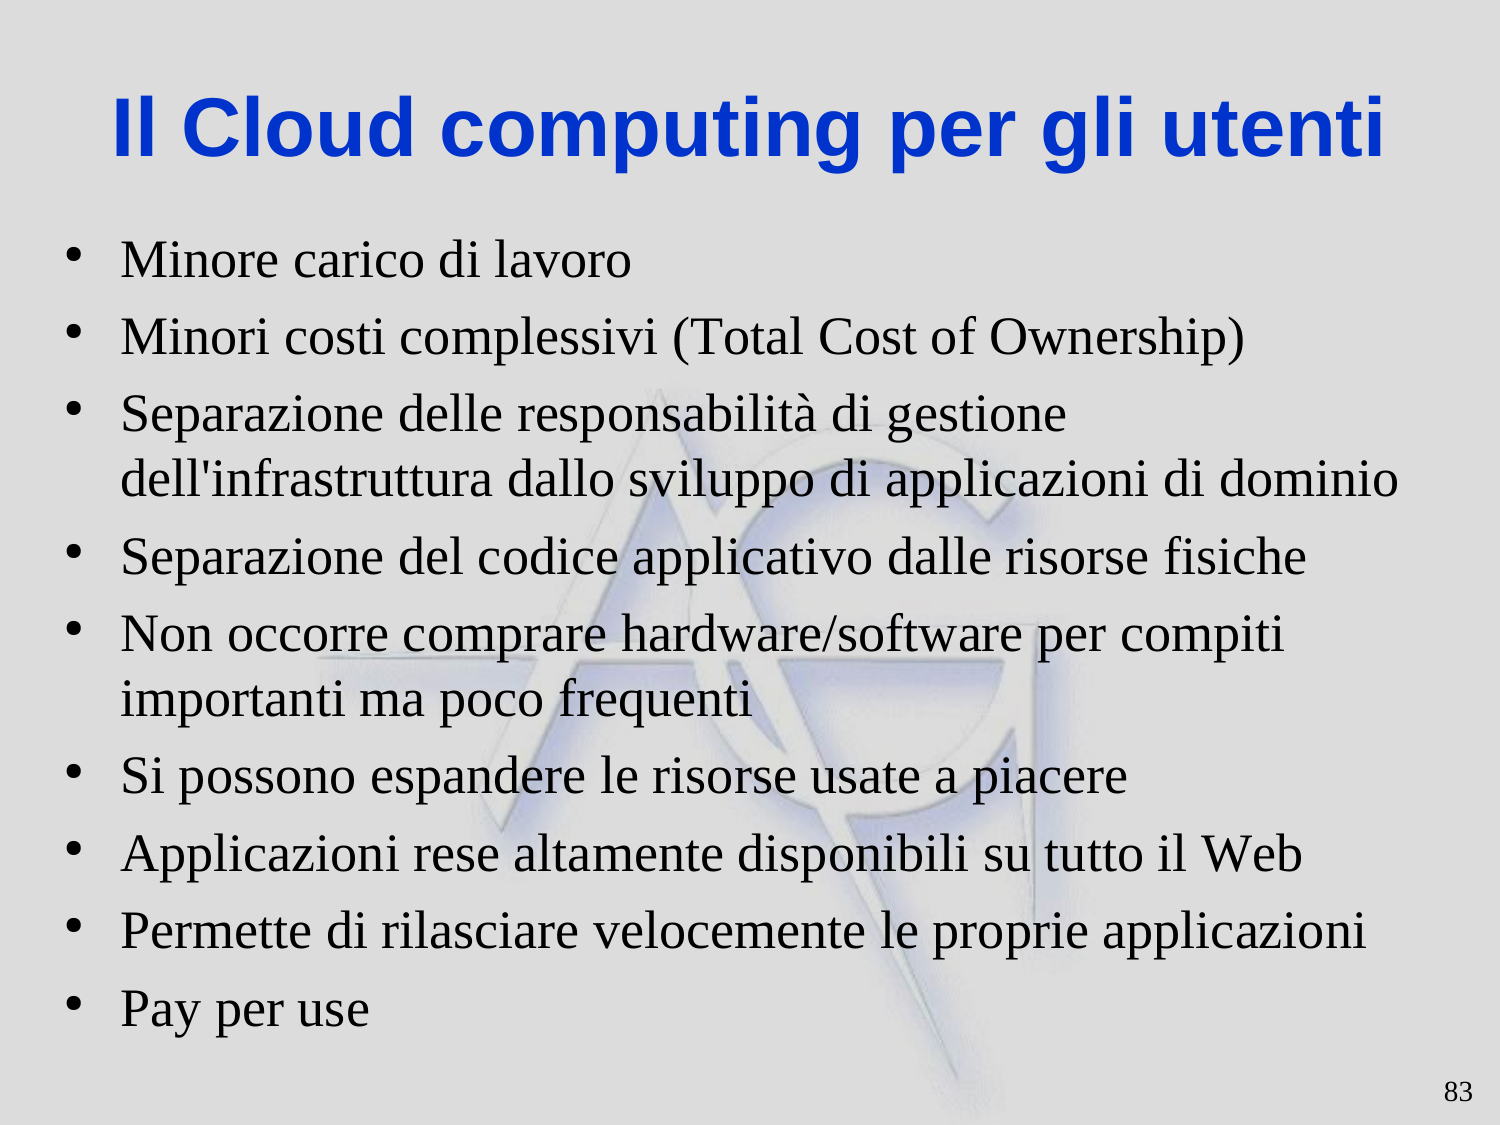

# Il Cloud computing per gli utenti
Minore carico di lavoro
Minori costi complessivi (Total Cost of Ownership)
Separazione delle responsabilità di gestione dell'infrastruttura dallo sviluppo di applicazioni di dominio
Separazione del codice applicativo dalle risorse fisiche
Non occorre comprare hardware/software per compiti importanti ma poco frequenti
Si possono espandere le risorse usate a piacere
Applicazioni rese altamente disponibili su tutto il Web
Permette di rilasciare velocemente le proprie applicazioni
Pay per use